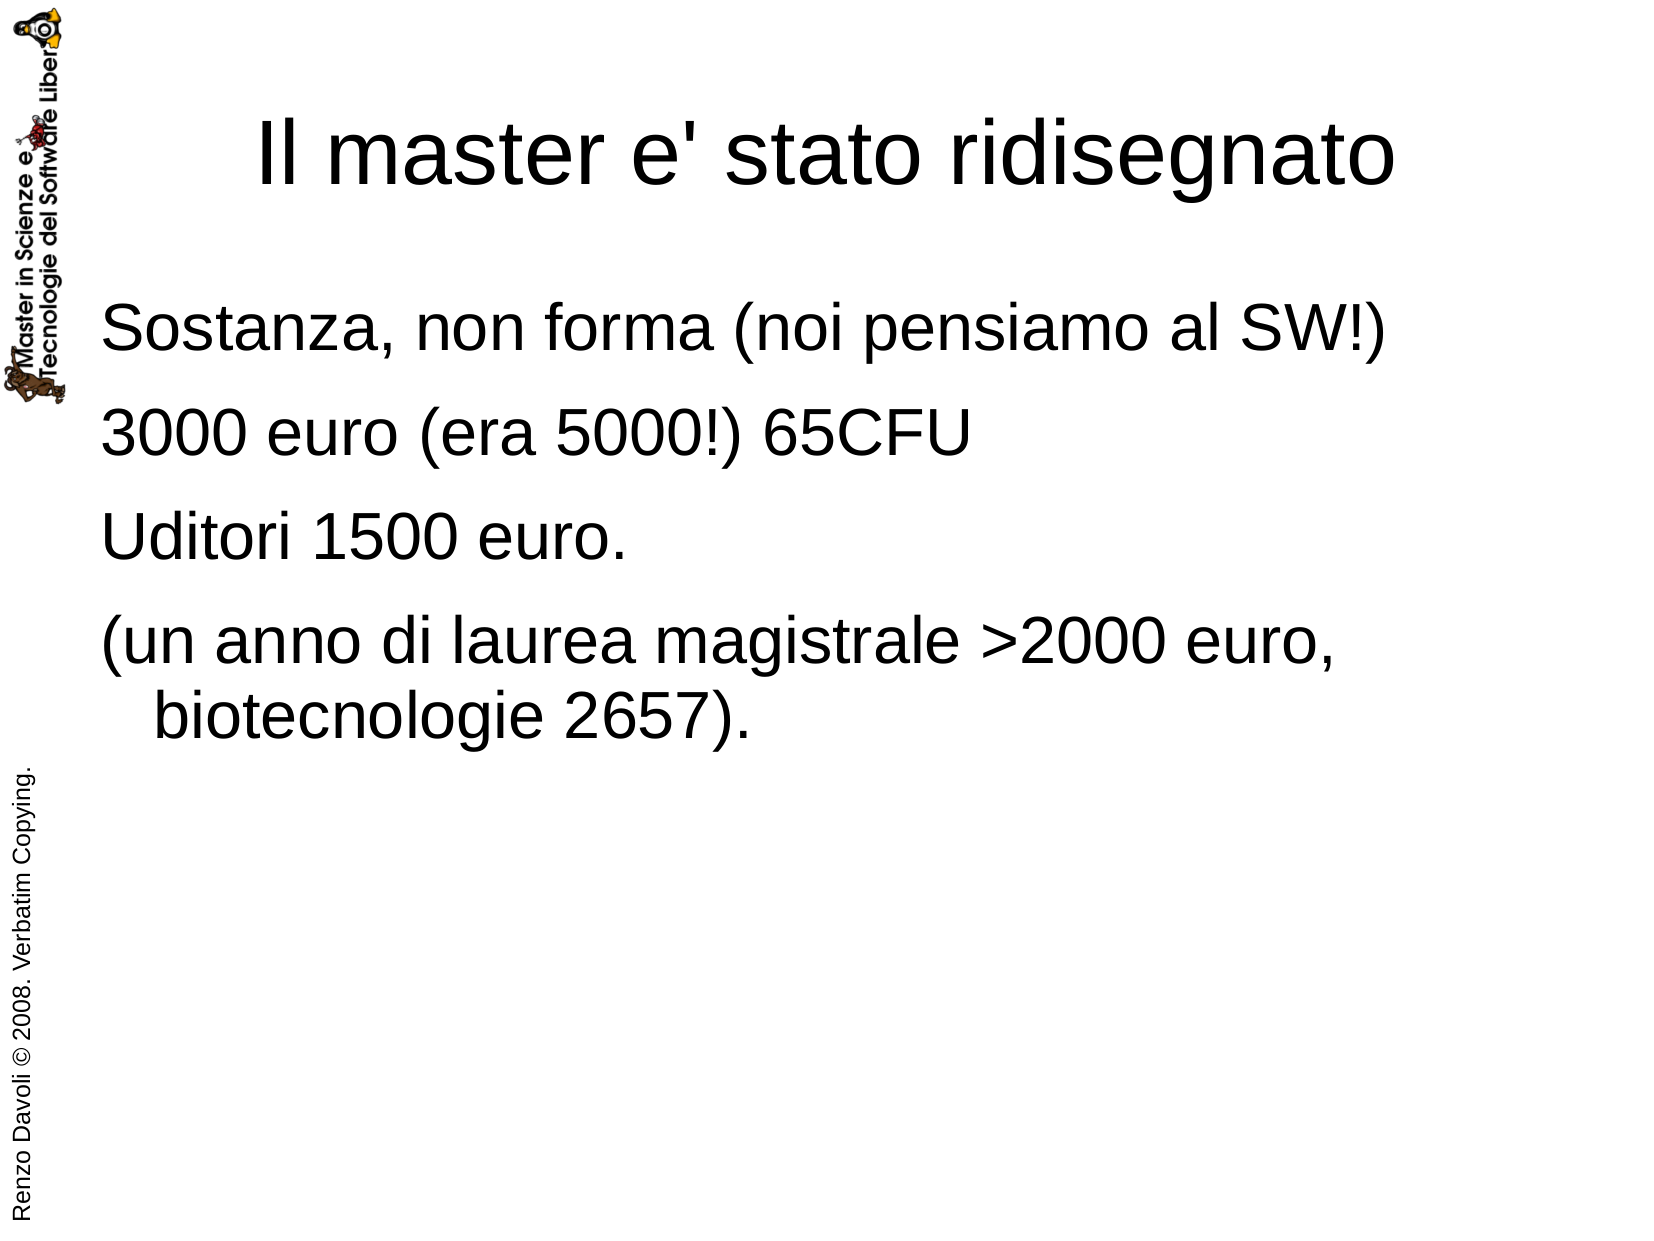

# Il master e' stato ridisegnato
Sostanza, non forma (noi pensiamo al SW!)
3000 euro (era 5000!) 65CFU
Uditori 1500 euro.
(un anno di laurea magistrale >2000 euro, biotecnologie 2657).